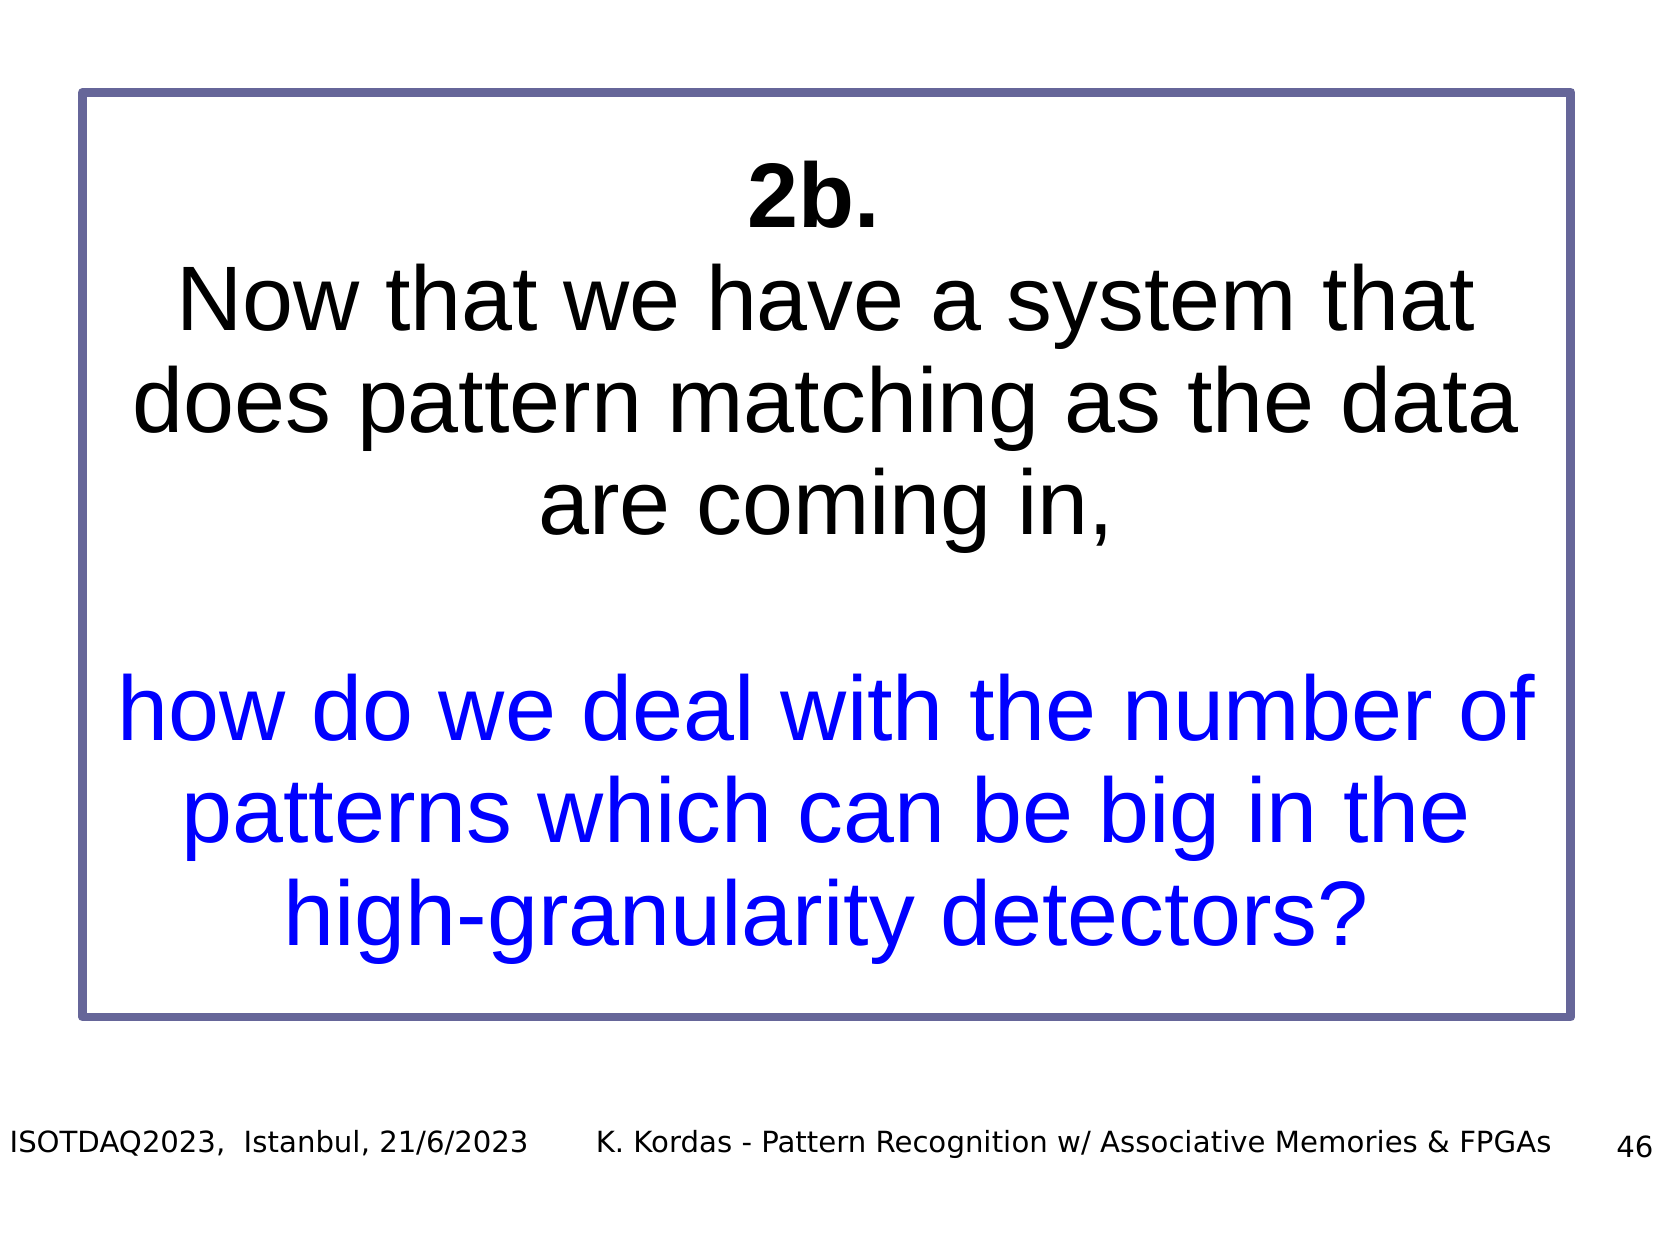

# 2b. Now that we have a system that does pattern matching as the data are coming in, how do we deal with the number of patterns which can be big in the high-granularity detectors?
ISOTDAQ2023, Istanbul, 21/6/2023
K. Kordas - Pattern Recognition w/ Associative Memories & FPGAs
46